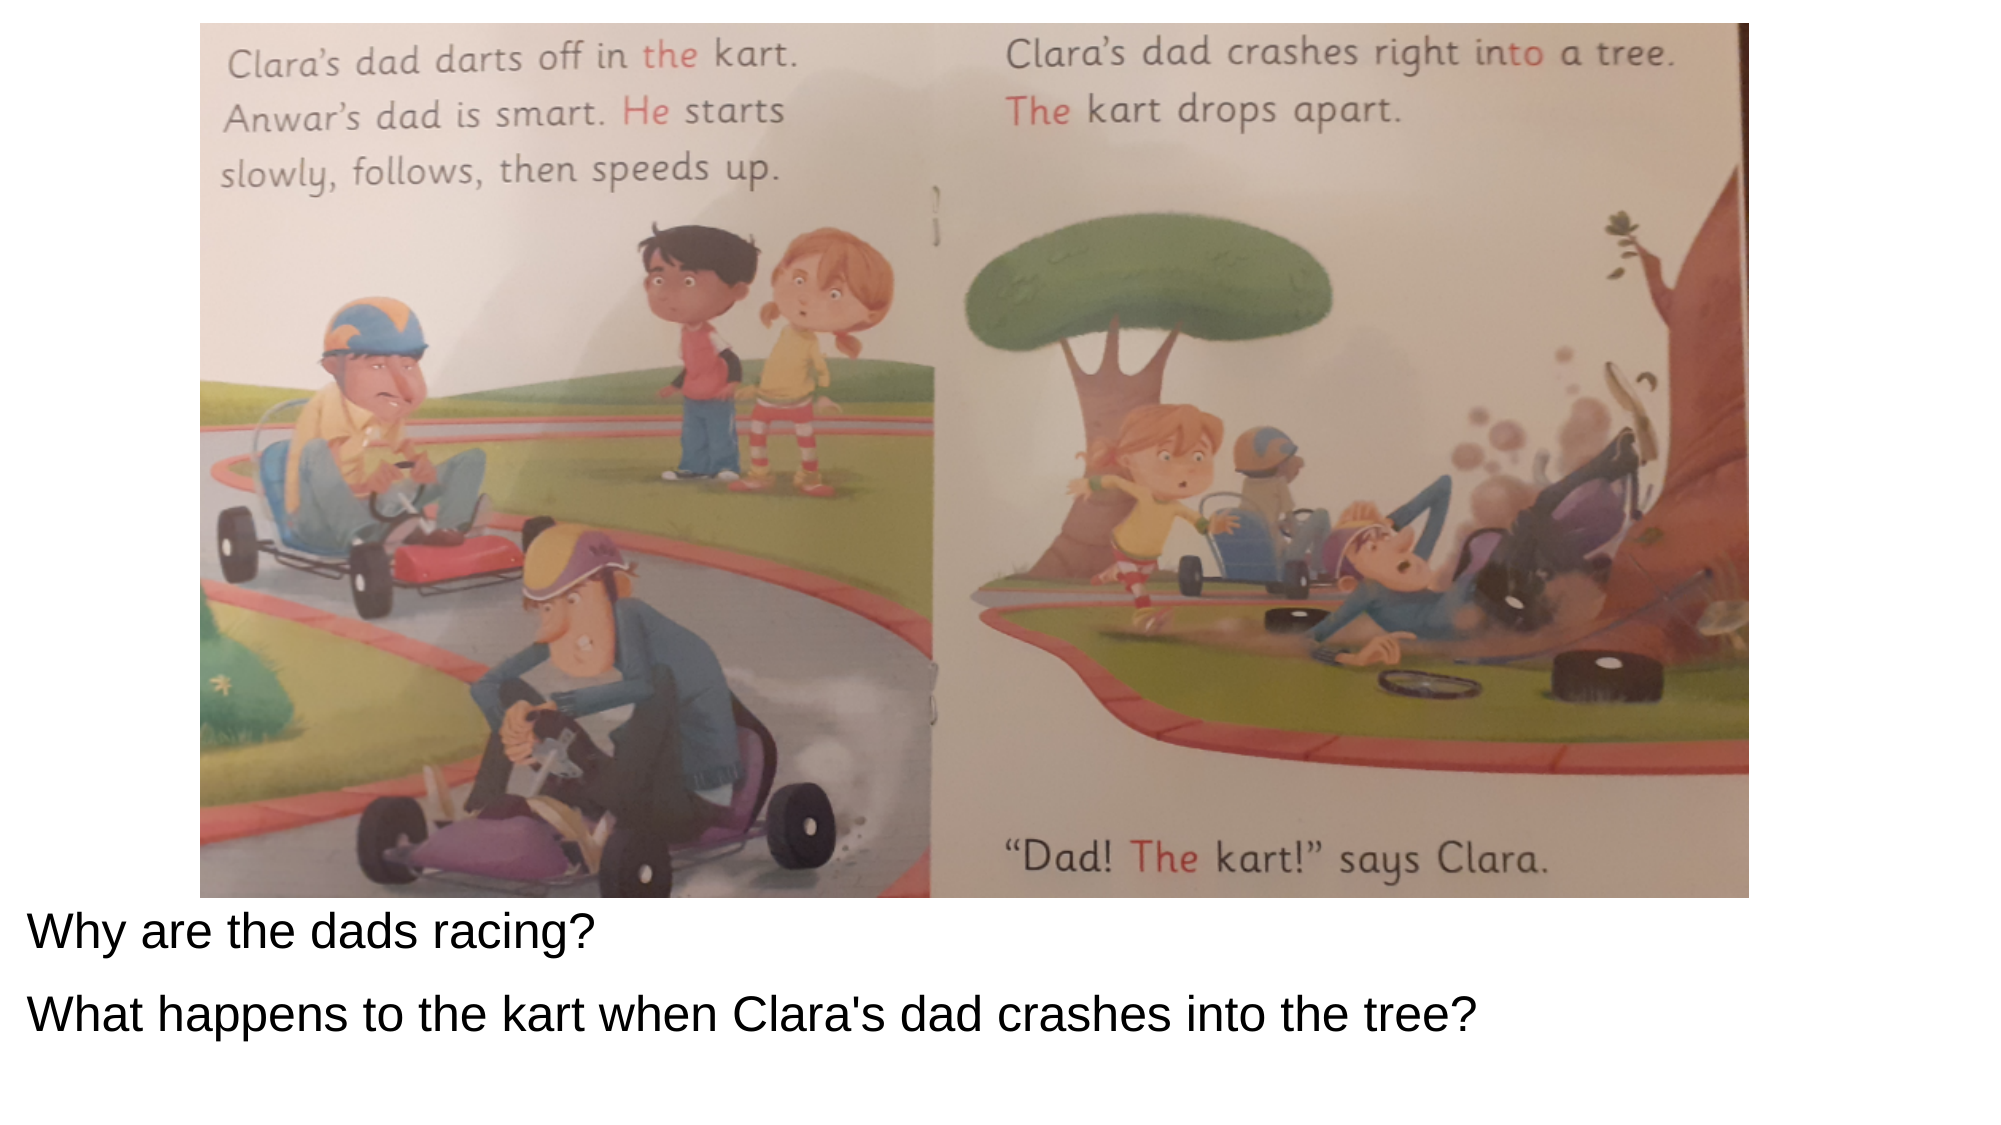

# Why are the dads racing?
What happens to the kart when Clara's dad crashes into the tree?